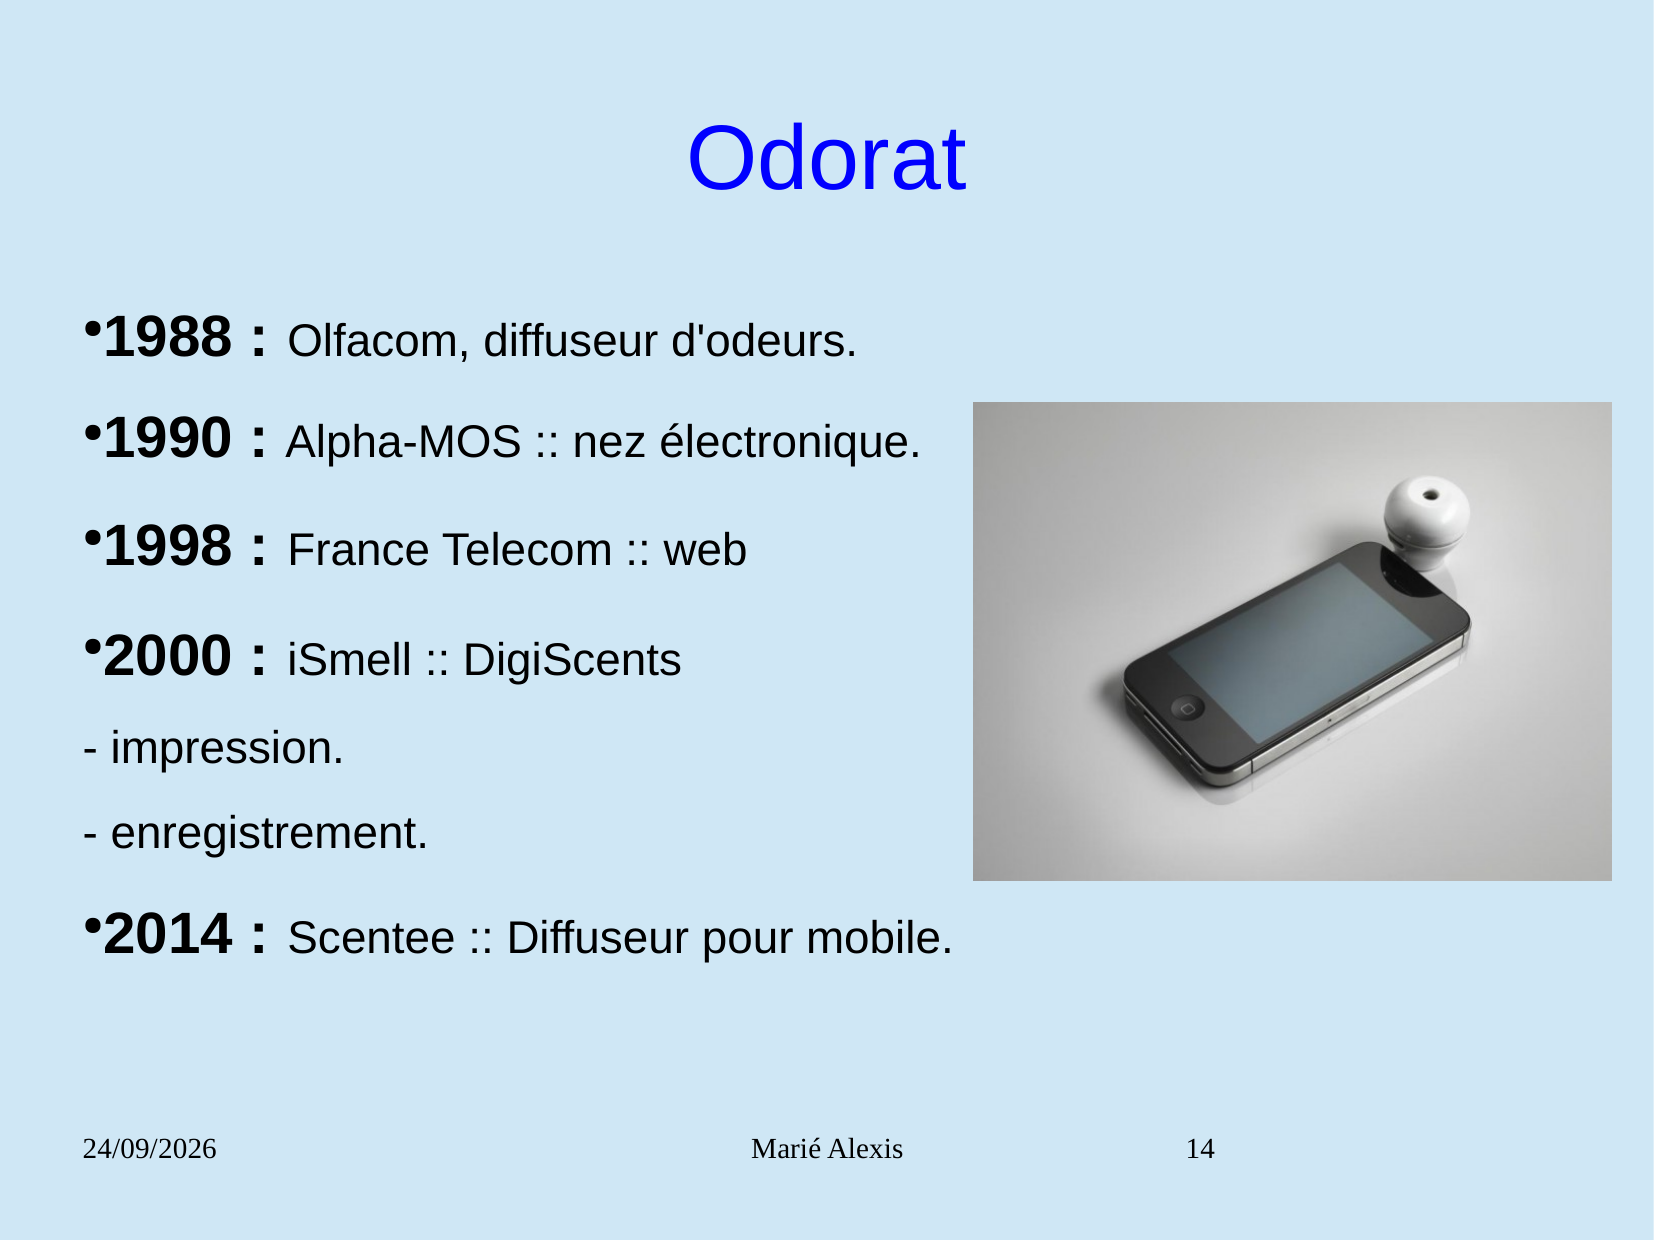

# Odorat
1988 : Olfacom, diffuseur d'odeurs.
1990 : Alpha-MOS :: nez électronique.
1998 : France Telecom :: web
2000 : iSmell :: DigiScents
- impression.
- enregistrement.
2014 : Scentee :: Diffuseur pour mobile.
Marié Alexis